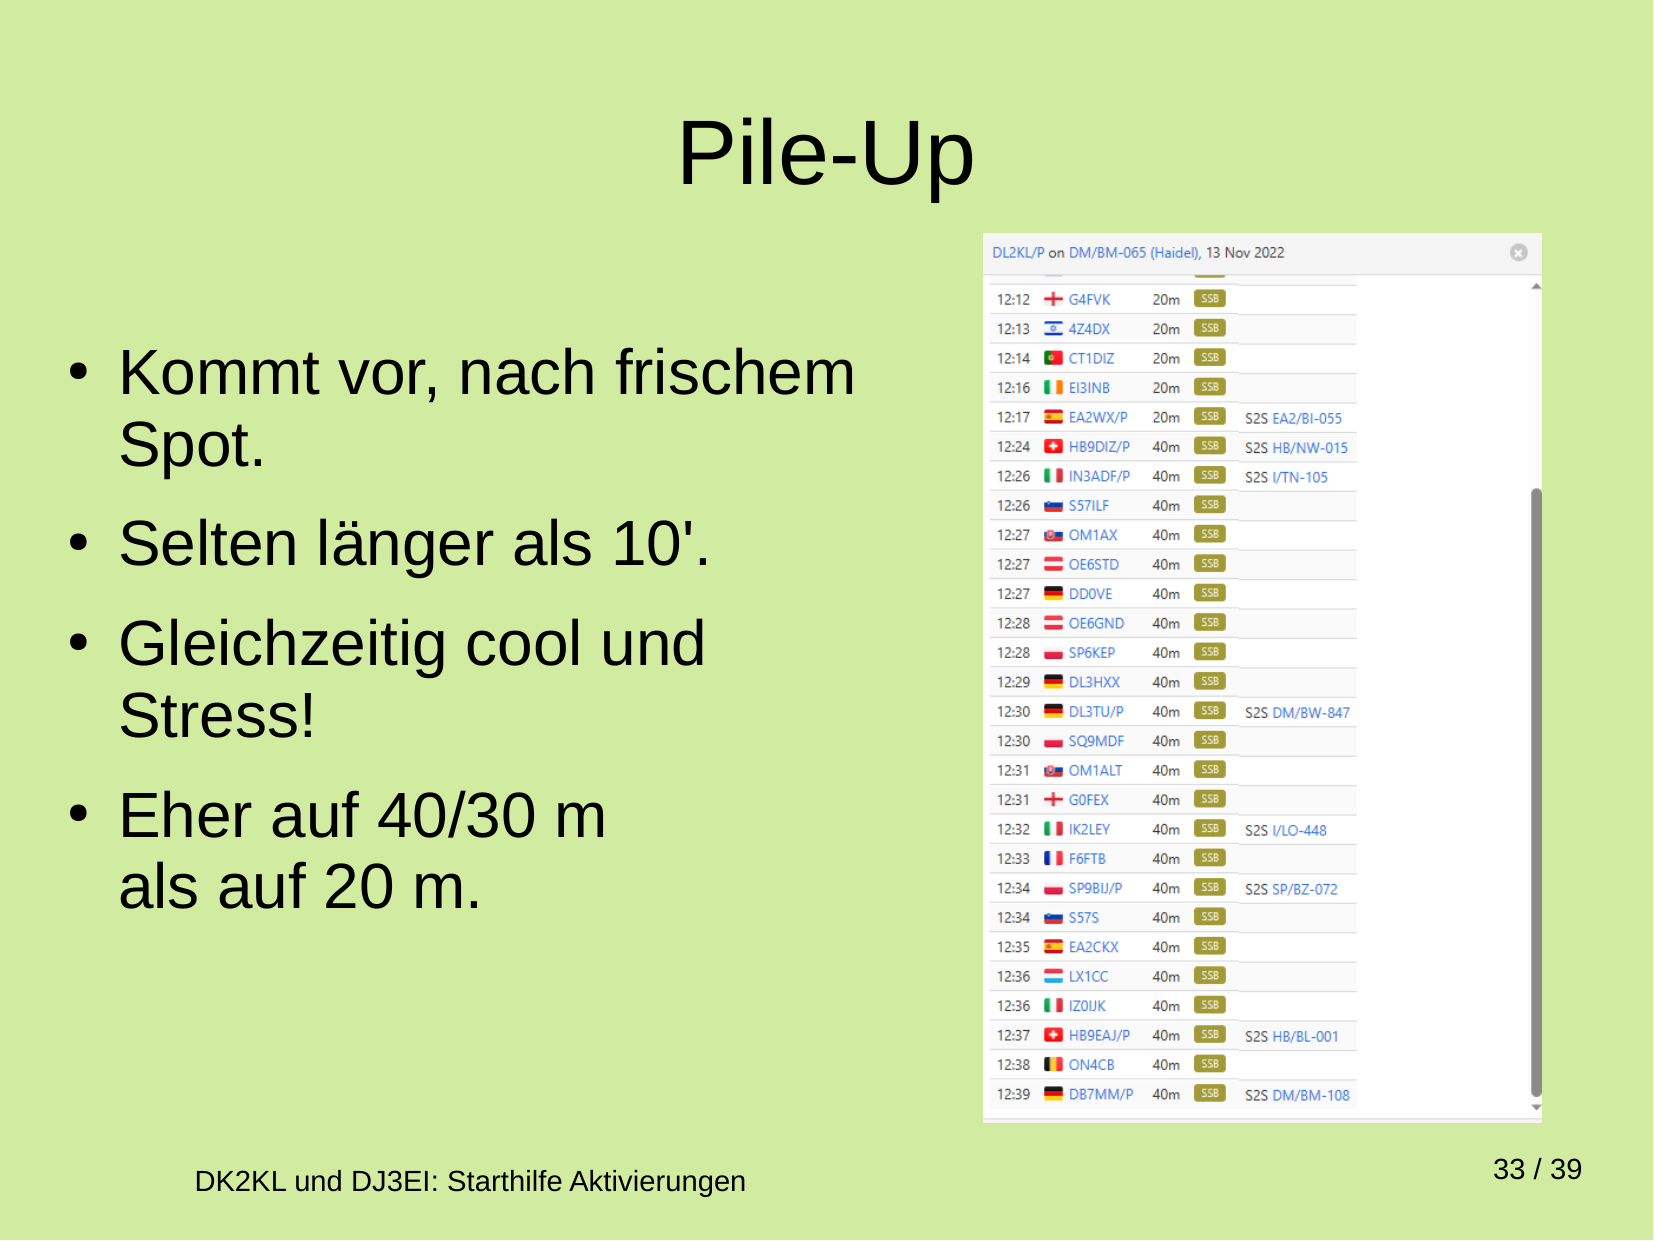

# Pile-Up
Kommt vor, nach frischem Spot.
Selten länger als 10'.
Gleichzeitig cool und Stress!
Eher auf 40/30 m
als auf 20 m.